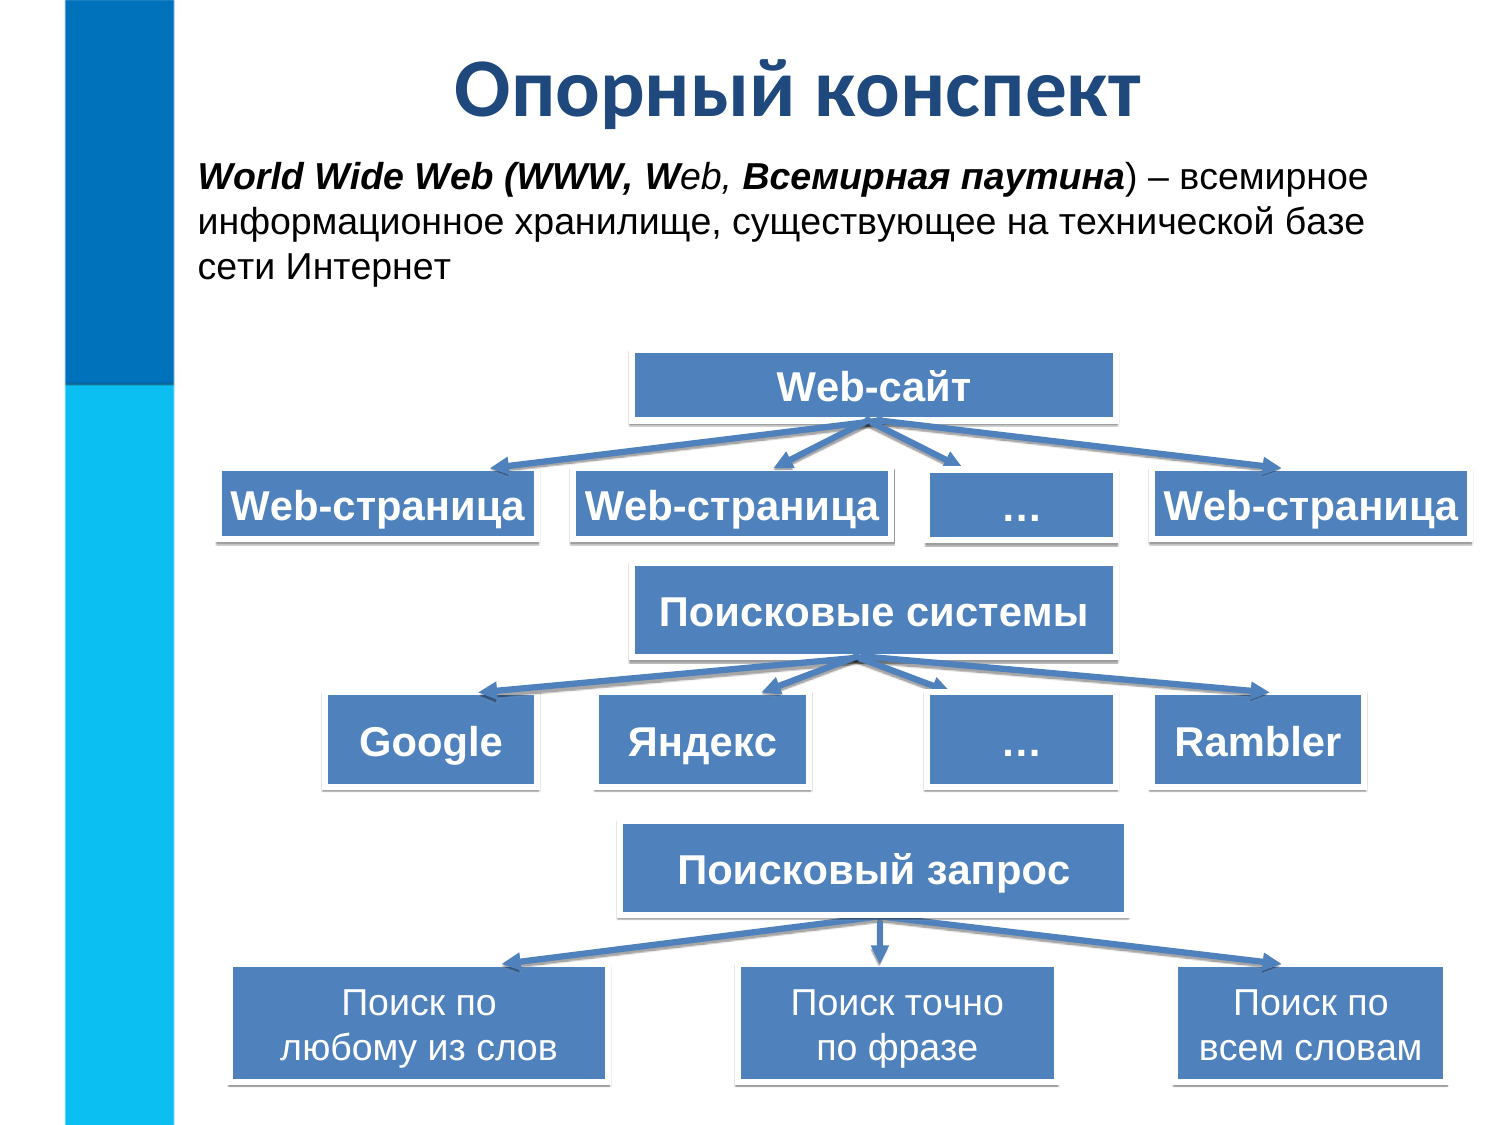

Опорный конспект
World Wide Web (WWW, Web, Всемирная паутина) – всемирное
информационное хранилище, существующее на технической базе
сети Интернет
Web-сайт
Web-страница
Web-страница
Web-страница
…
Поисковые системы
Google
Яндекс
…
Rambler
Поисковый запрос
Поиск по
любому из слов
Поиск точно
по фразе
Поиск по
всем словам